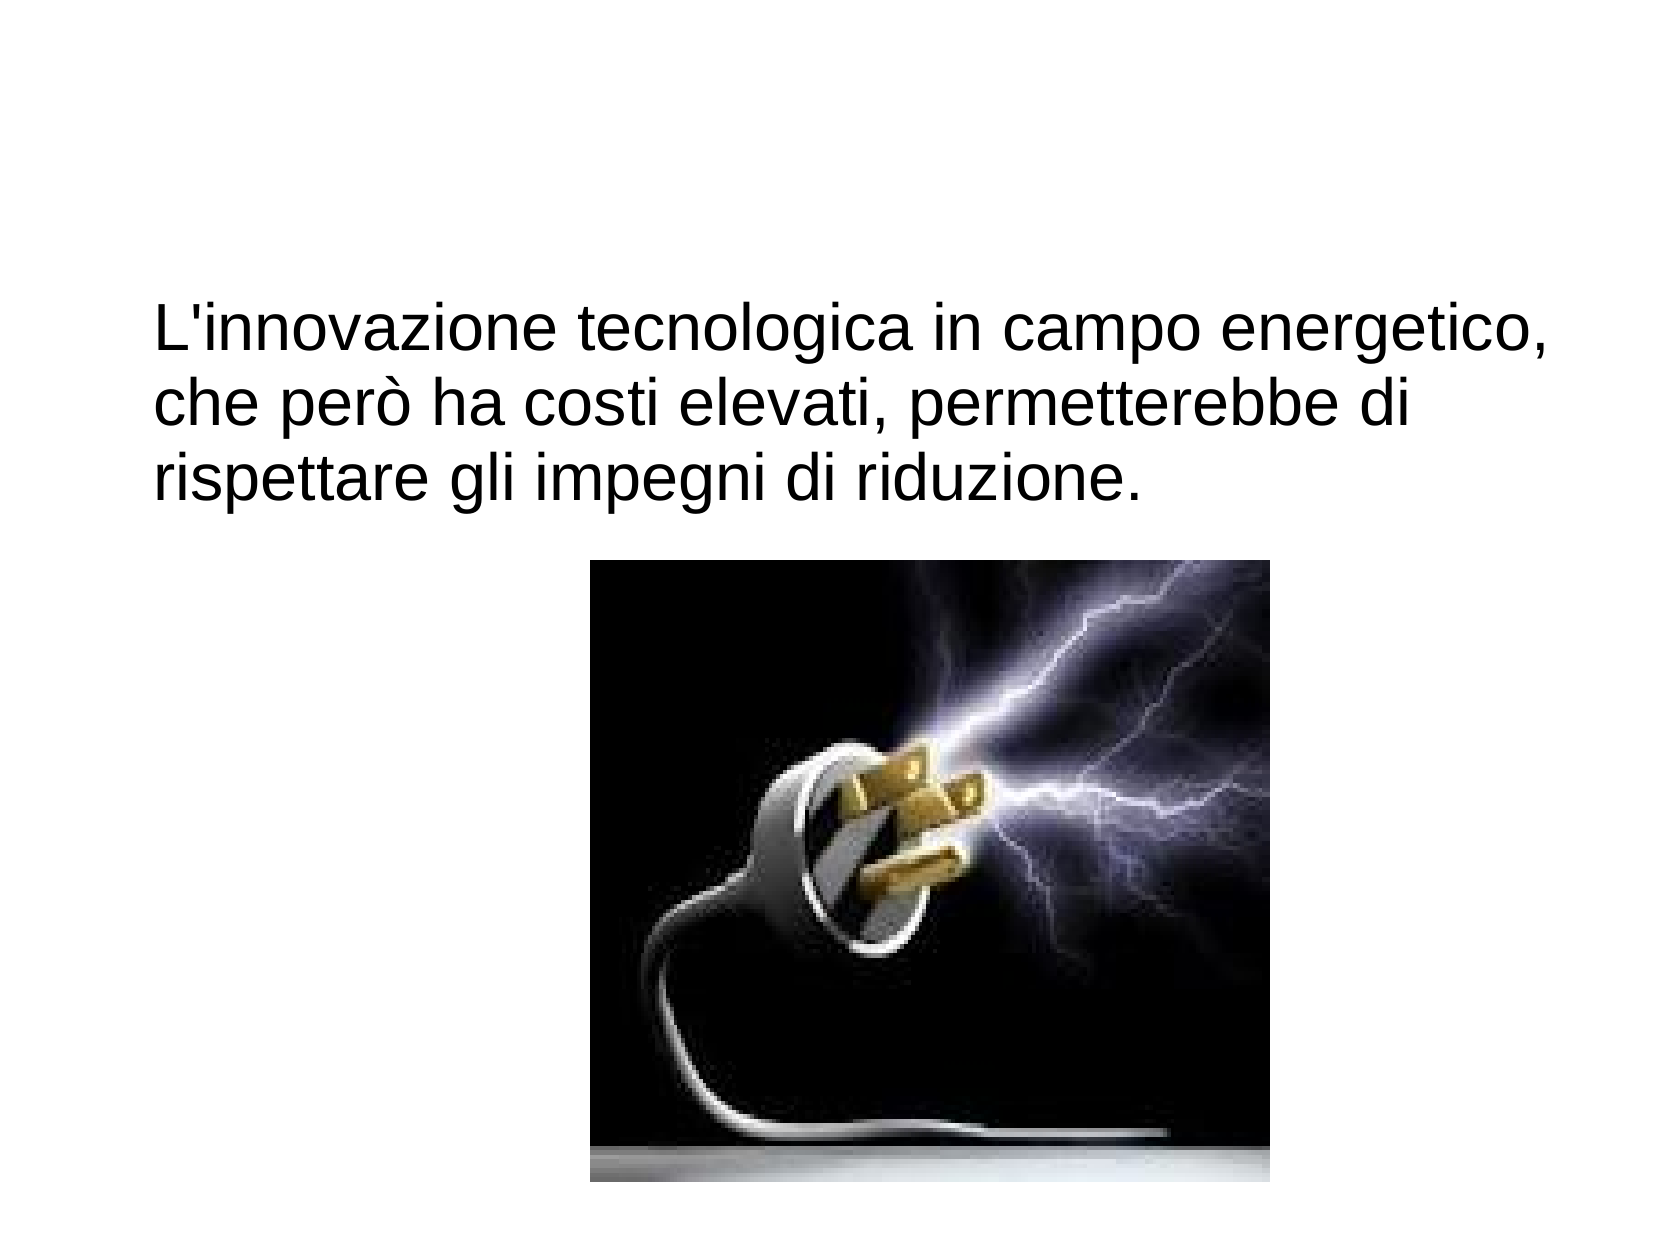

# L'innovazione tecnologica in campo energetico, che però ha costi elevati, permetterebbe di rispettare gli impegni di riduzione.